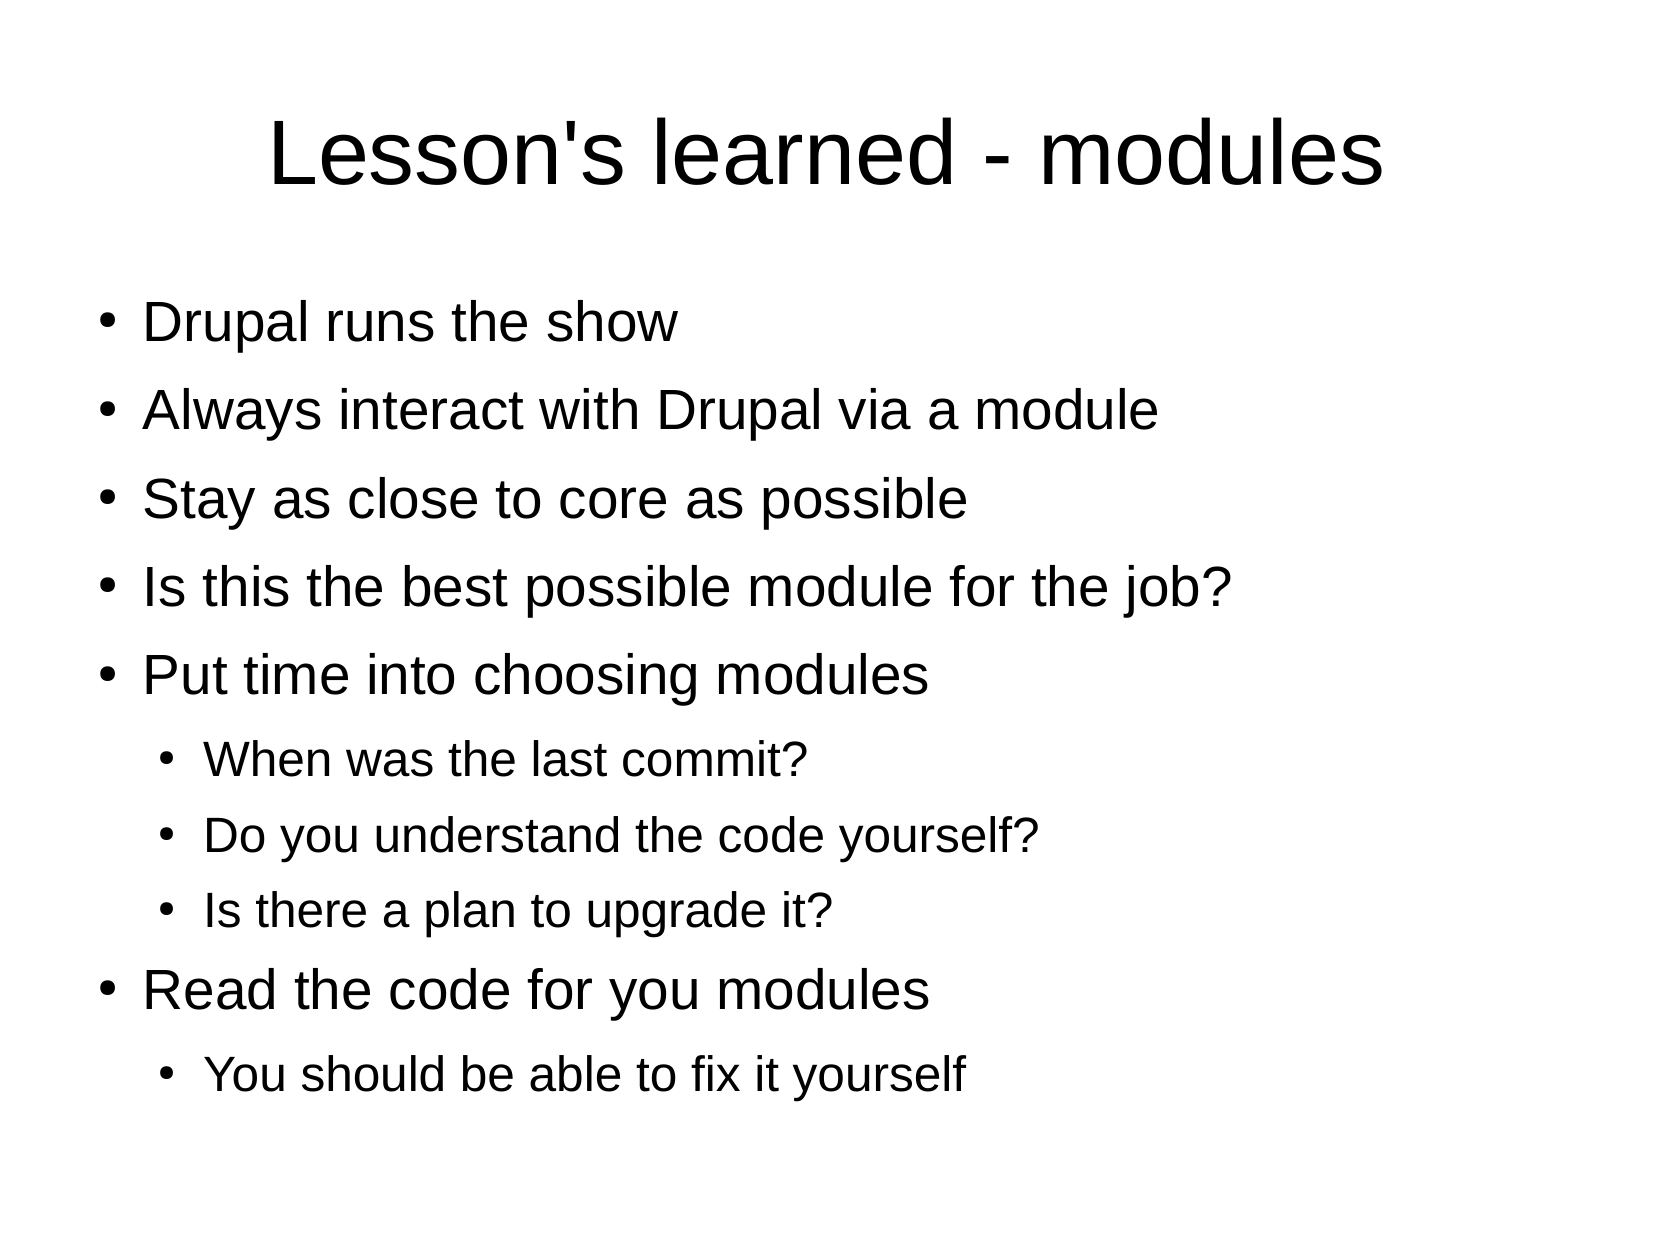

# Lesson's learned - modules
Drupal runs the show
Always interact with Drupal via a module
Stay as close to core as possible
Is this the best possible module for the job?
Put time into choosing modules
When was the last commit?
Do you understand the code yourself?
Is there a plan to upgrade it?
Read the code for you modules
You should be able to fix it yourself